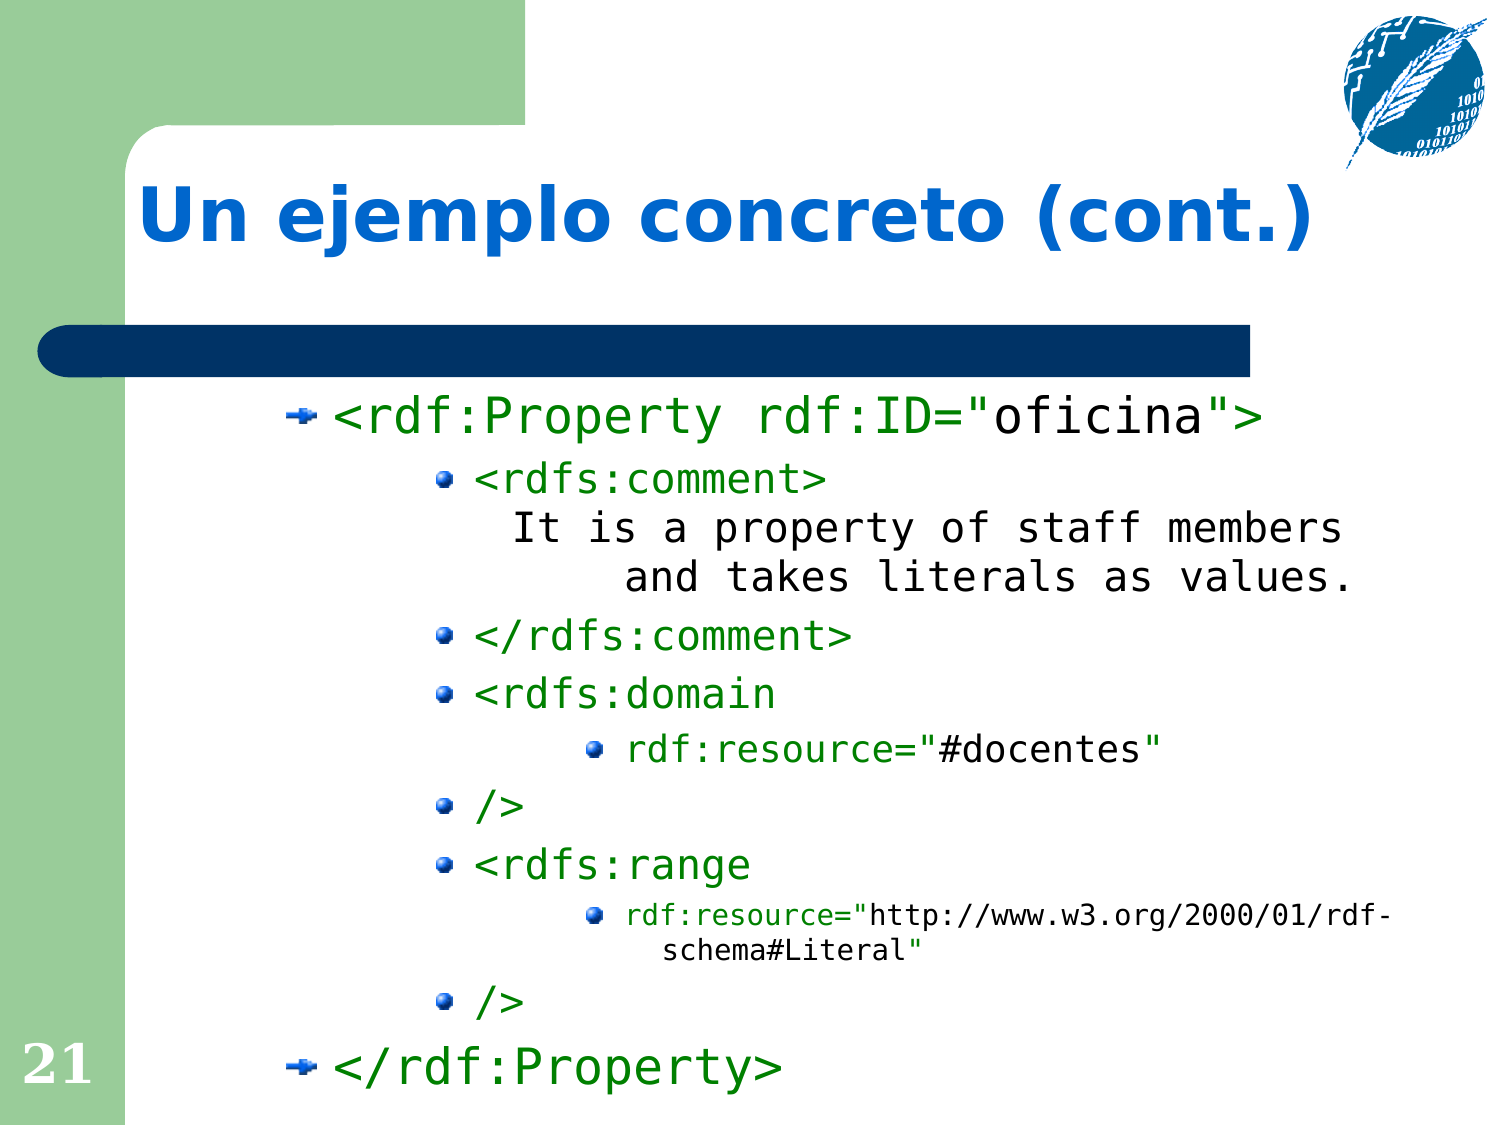

# Un ejemplo concreto (cont.)
<rdf:Property rdf:ID="oficina">
<rdfs:comment>
It is a property of staff members		and takes literals as values.
</rdfs:comment>
<rdfs:domain
rdf:resource="#docentes"
/>
<rdfs:range
rdf:resource="http://www.w3.org/2000/01/rdf-schema#Literal"
/>
</rdf:Property>
21